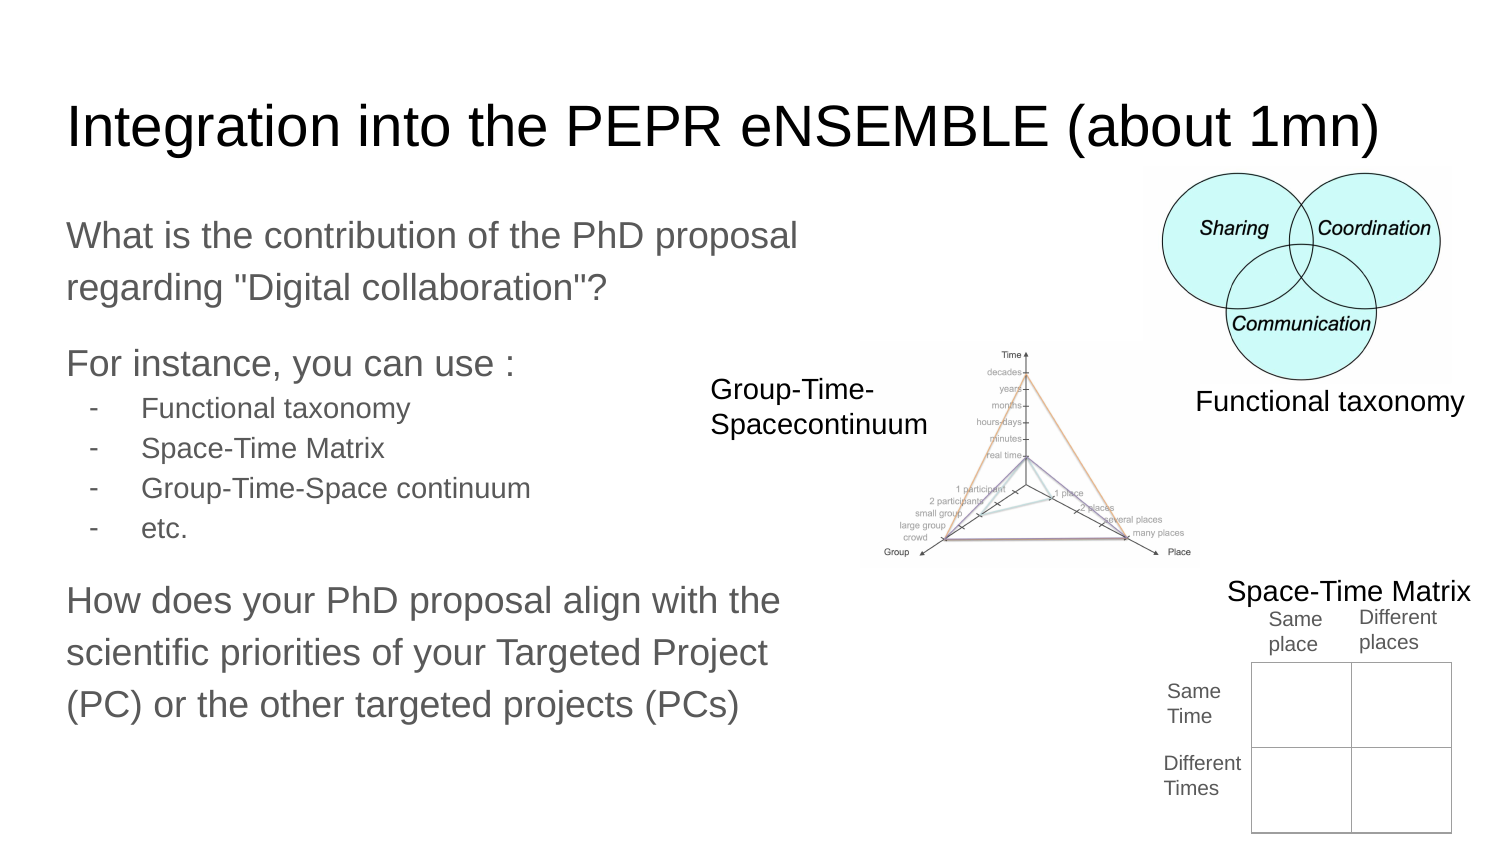

# Integration into the PEPR eNSEMBLE (about 1mn)
What is the contribution of the PhD proposal regarding "Digital collaboration"?
For instance, you can use :
Functional taxonomy
Space-Time Matrix
Group-Time-Space continuum
etc.
How does your PhD proposal align with the scientific priorities of your Targeted Project (PC) or the other targeted projects (PCs)
Group-Time-Spacecontinuum
Functional taxonomy
Space-Time Matrix
Different
places
Same
place
Same
Time
| | |
| --- | --- |
| | |
Different
Times